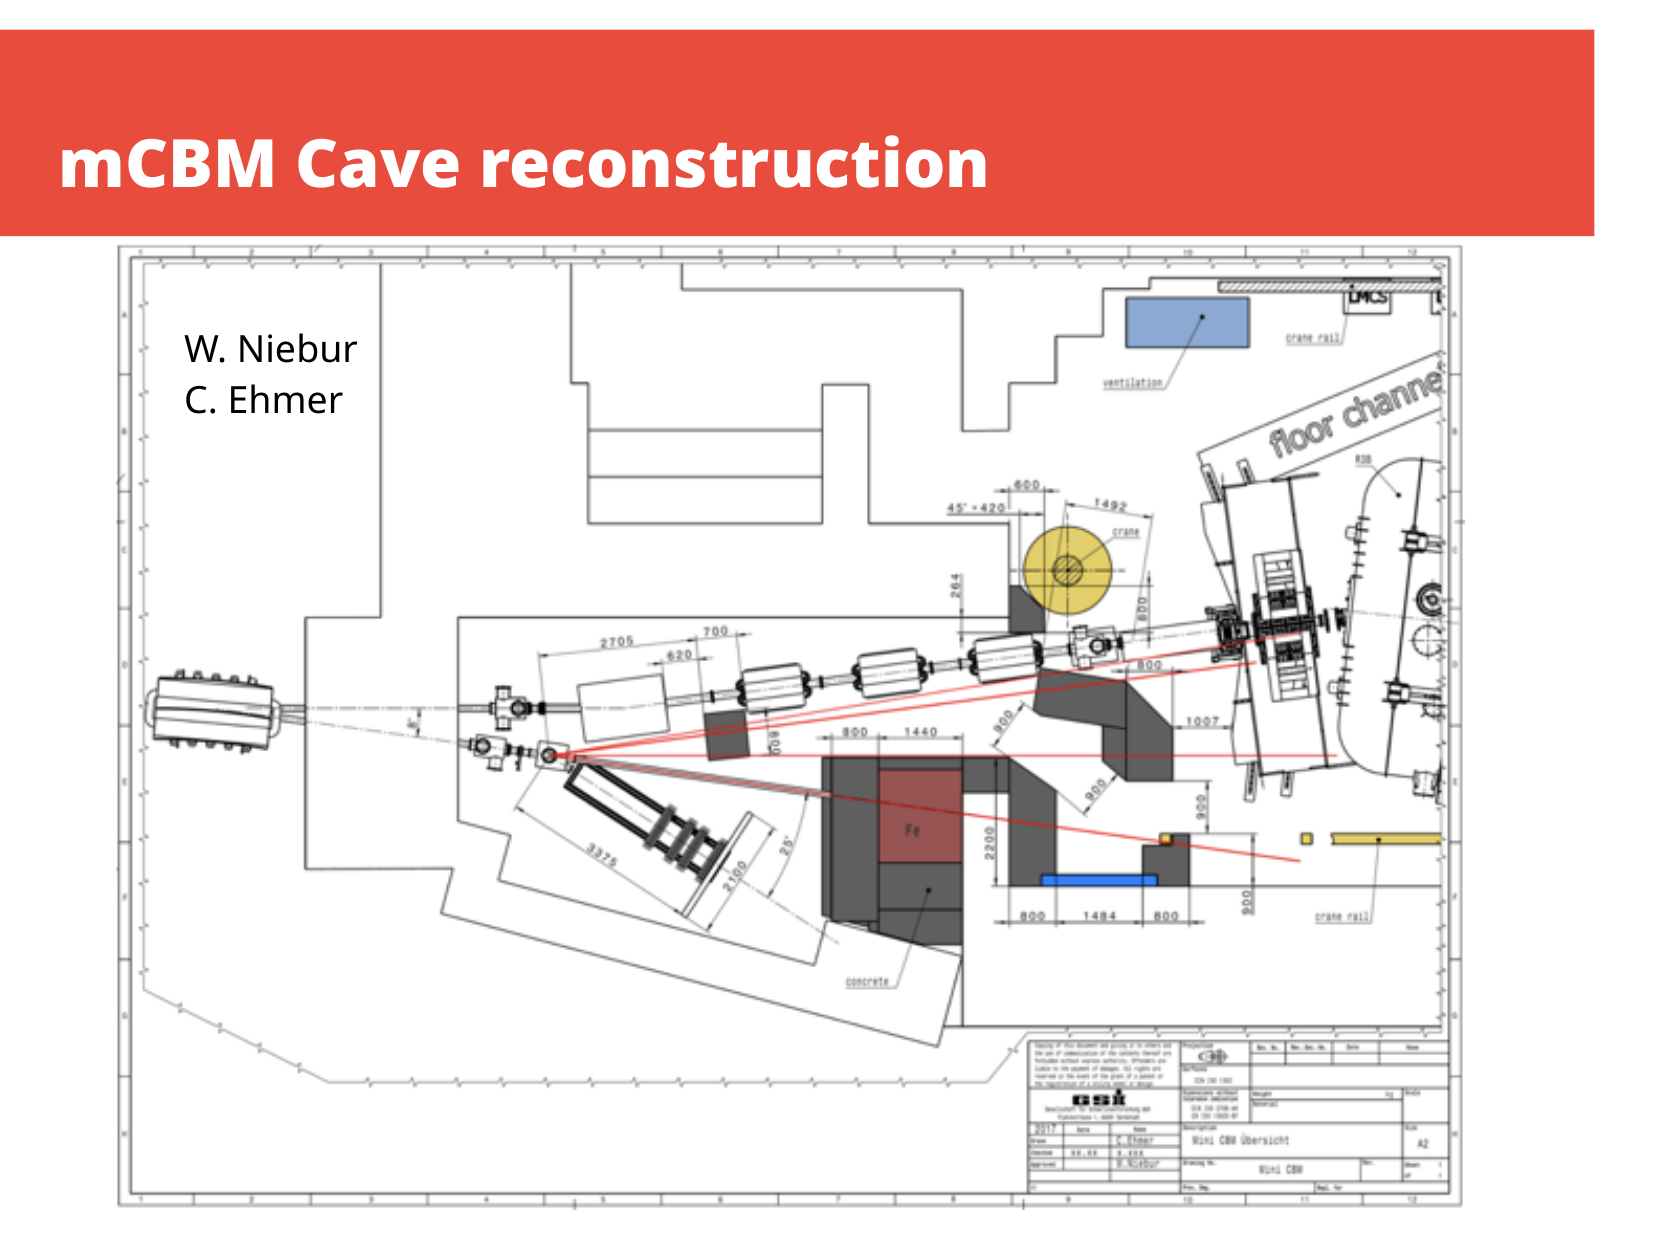

# mCBM Cave reconstruction
W. Niebur
C. Ehmer